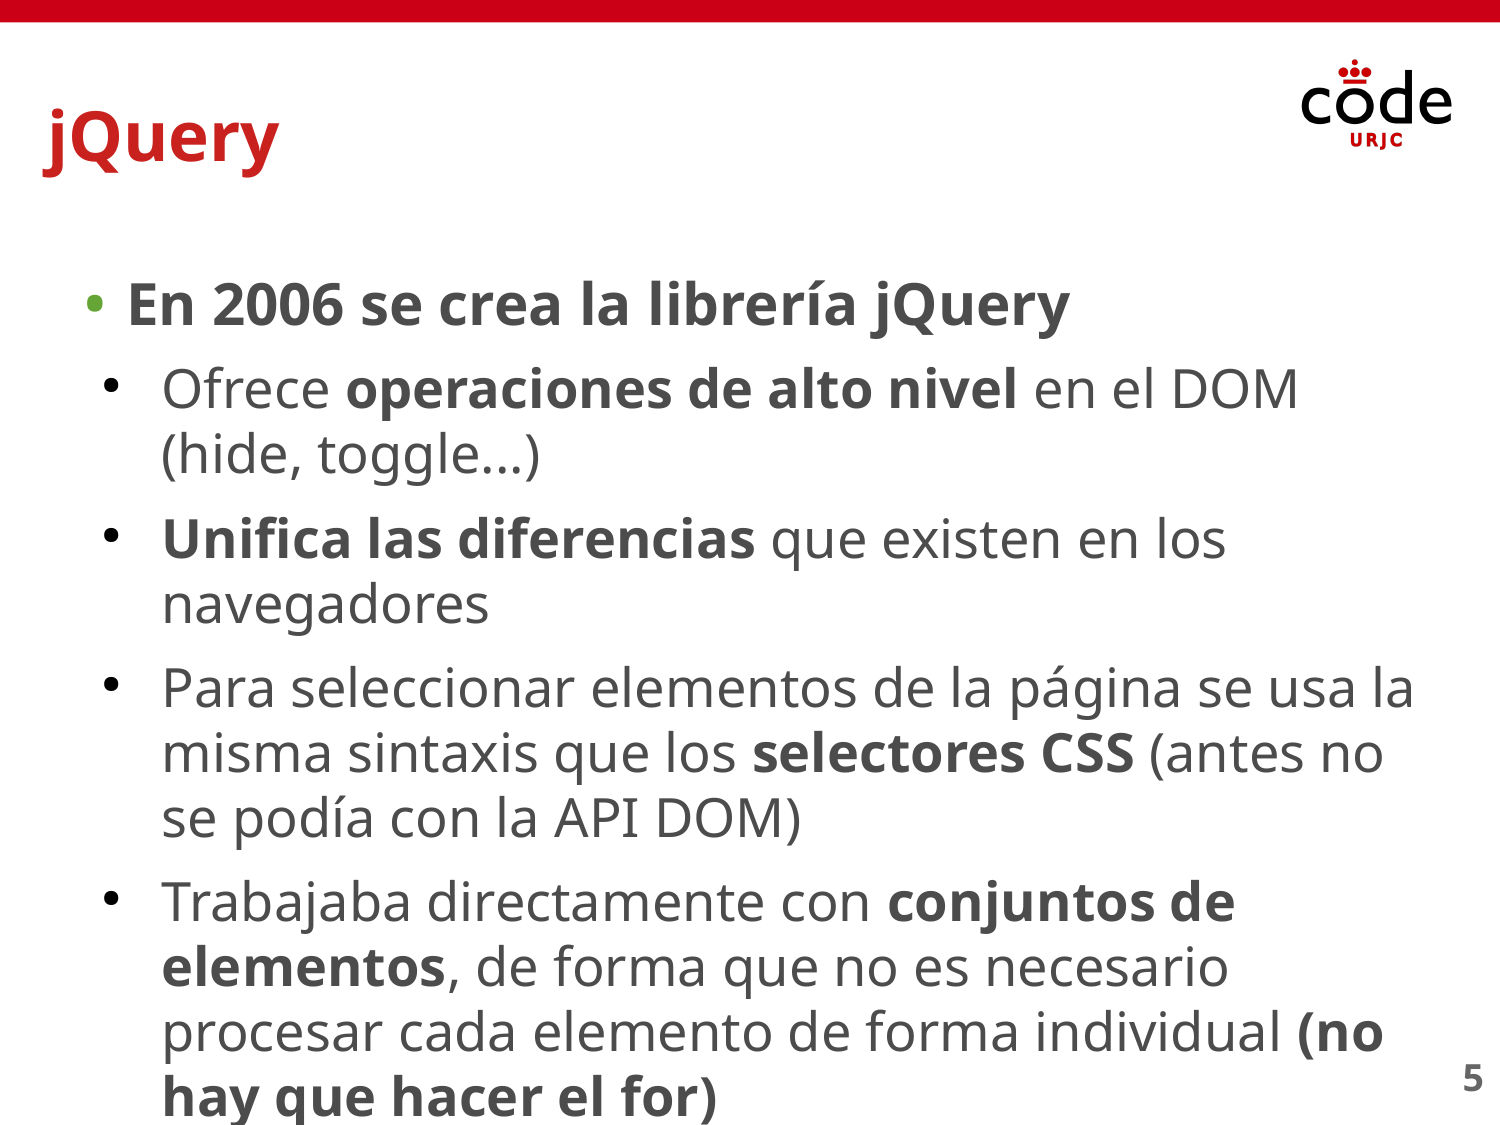

# jQuery
En 2006 se crea la librería jQuery
Ofrece operaciones de alto nivel en el DOM (hide, toggle...)
Unifica las diferencias que existen en los navegadores
Para seleccionar elementos de la página se usa la misma sintaxis que los selectores CSS (antes no se podía con la API DOM)
Trabajaba directamente con conjuntos de elementos, de forma que no es necesario procesar cada elemento de forma individual (no hay que hacer el for)